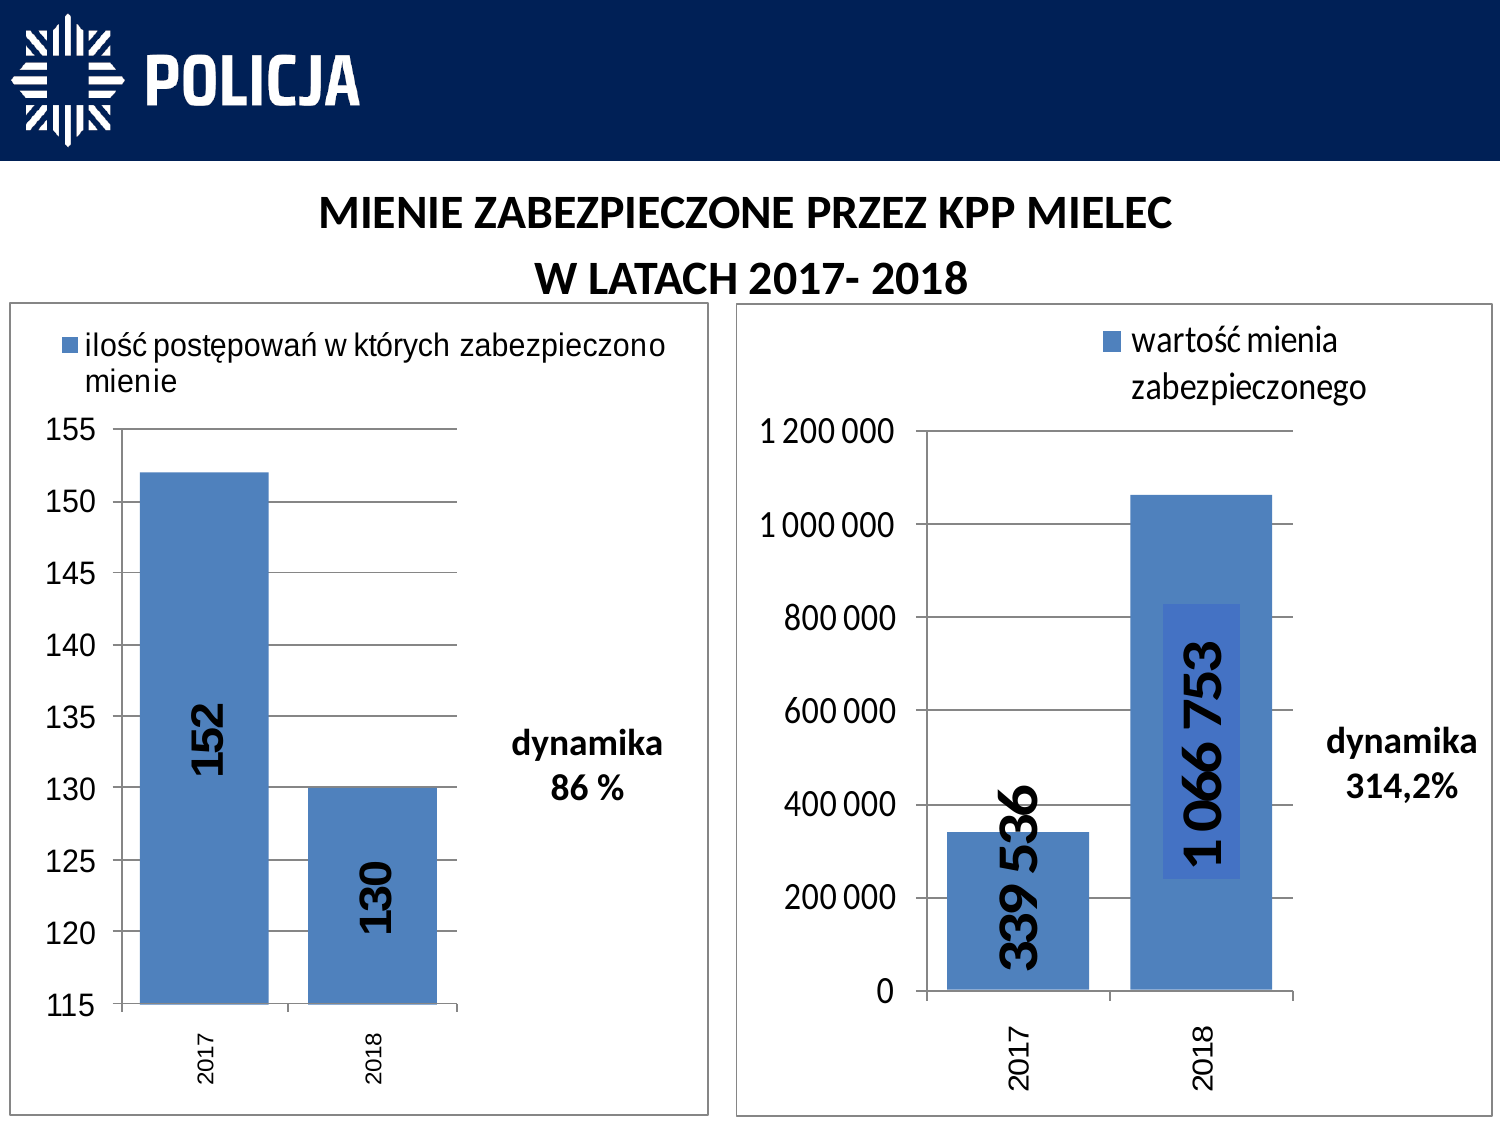

MIENIE ZABEZPIECZONE PRZEZ KPP MIELEC
W LATACH 2017- 2018
dynamika
314,2%
dynamika
86 %